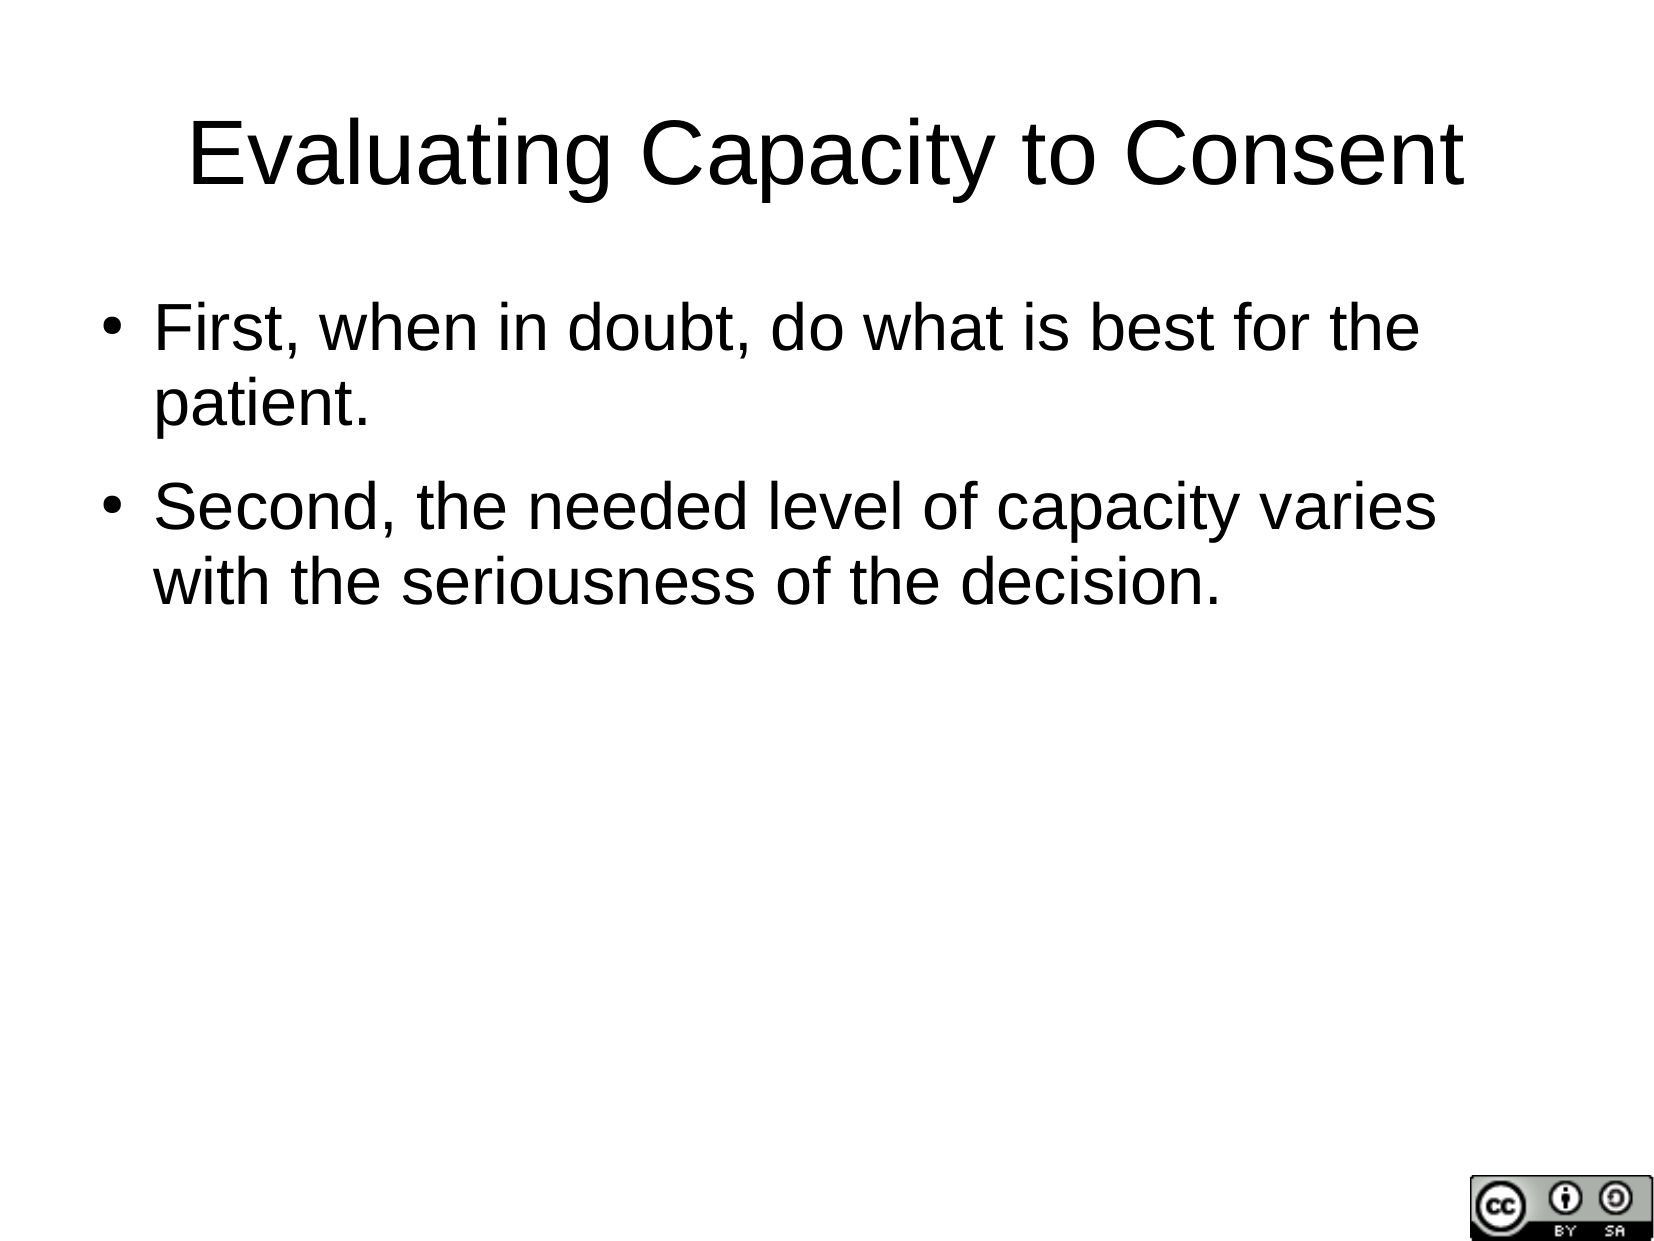

# Evaluating Capacity to Consent
First, when in doubt, do what is best for the patient.
Second, the needed level of capacity varies with the seriousness of the decision.